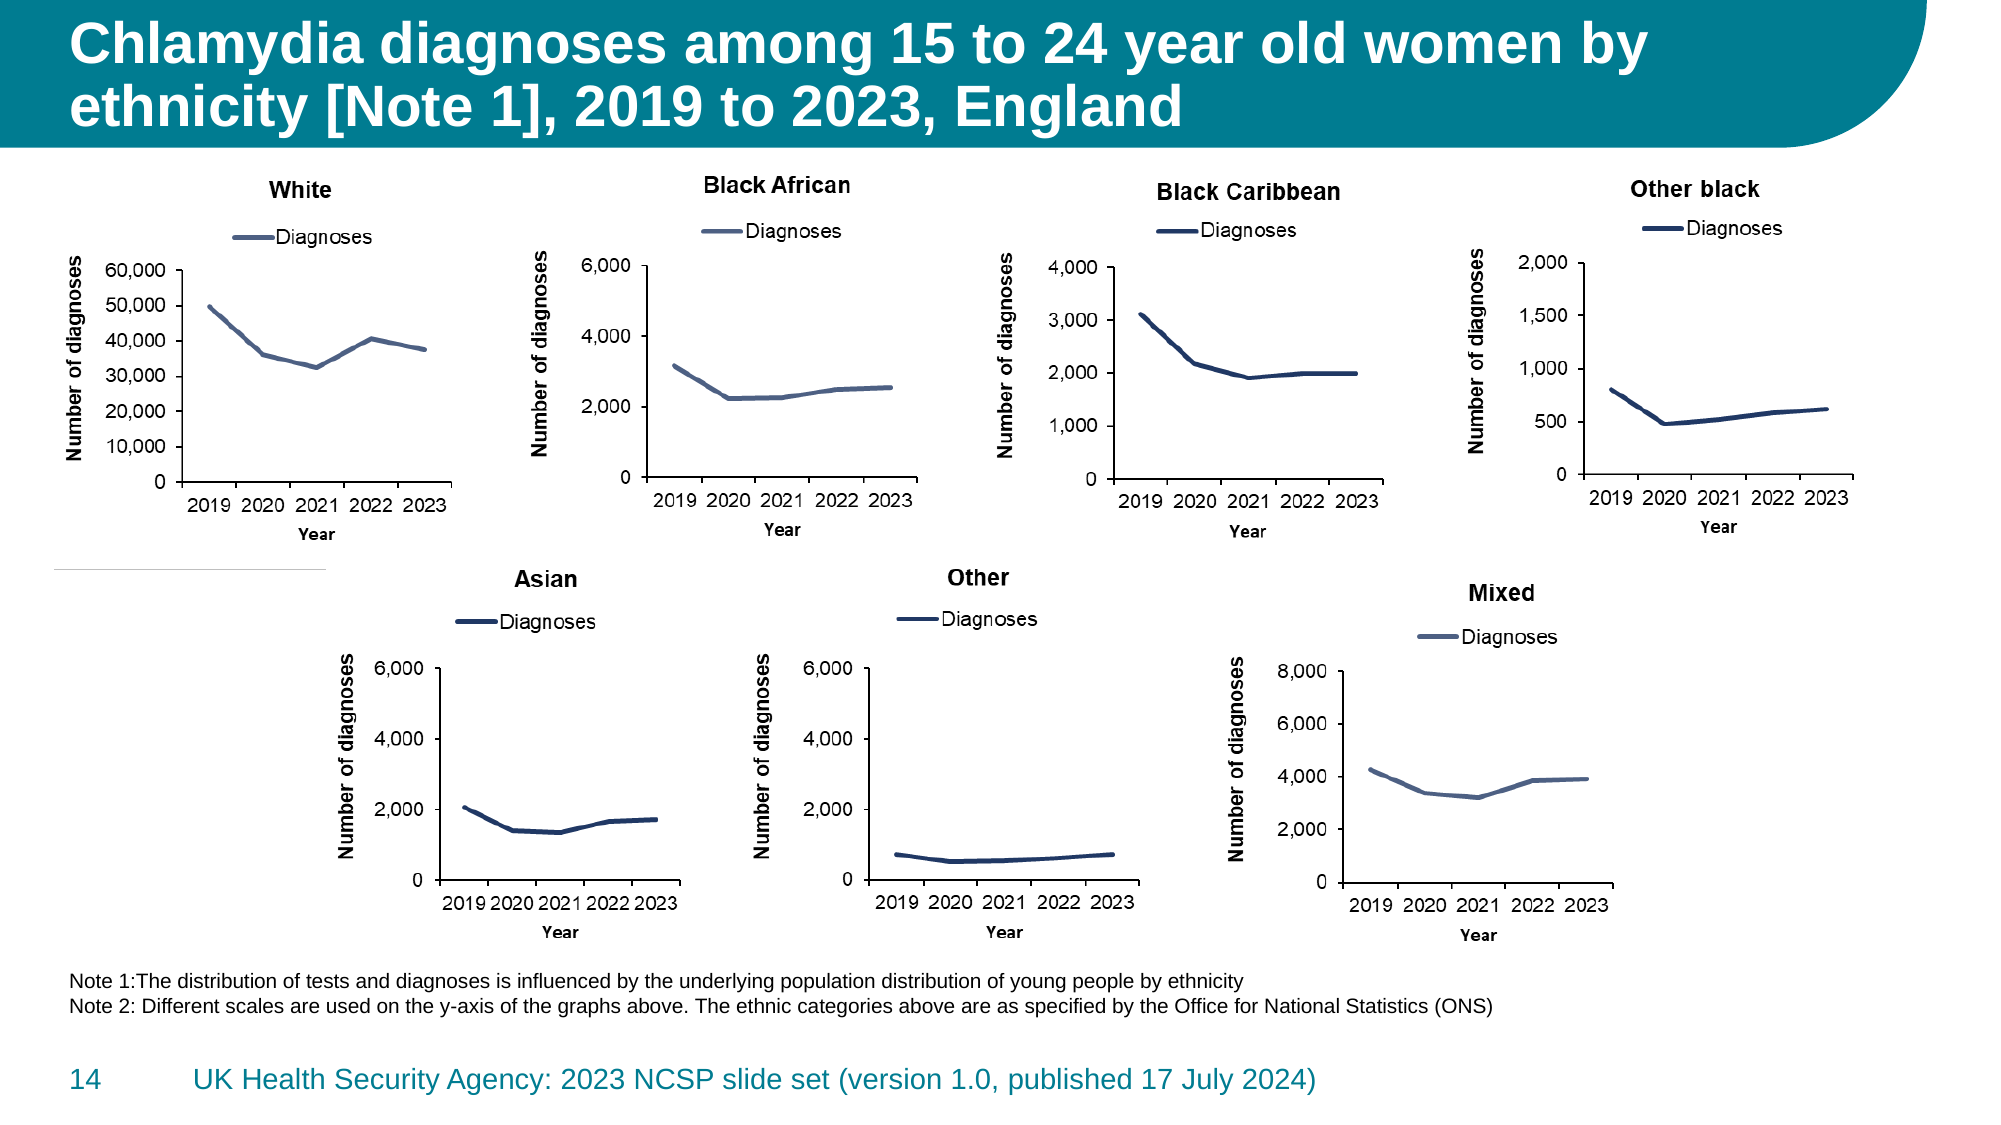

# Chlamydia diagnoses among 15 to 24 year old women by ethnicity [Note 1], 2019 to 2023, England
Note 1:The distribution of tests and diagnoses is influenced by the underlying population distribution of young people by ethnicity
Note 2: Different scales are used on the y-axis of the graphs above. The ethnic categories above are as specified by the Office for National Statistics (ONS)
7
UK Health Security Agency: 2023 NCSP slide set (version 1.0, published 17 July 2024)